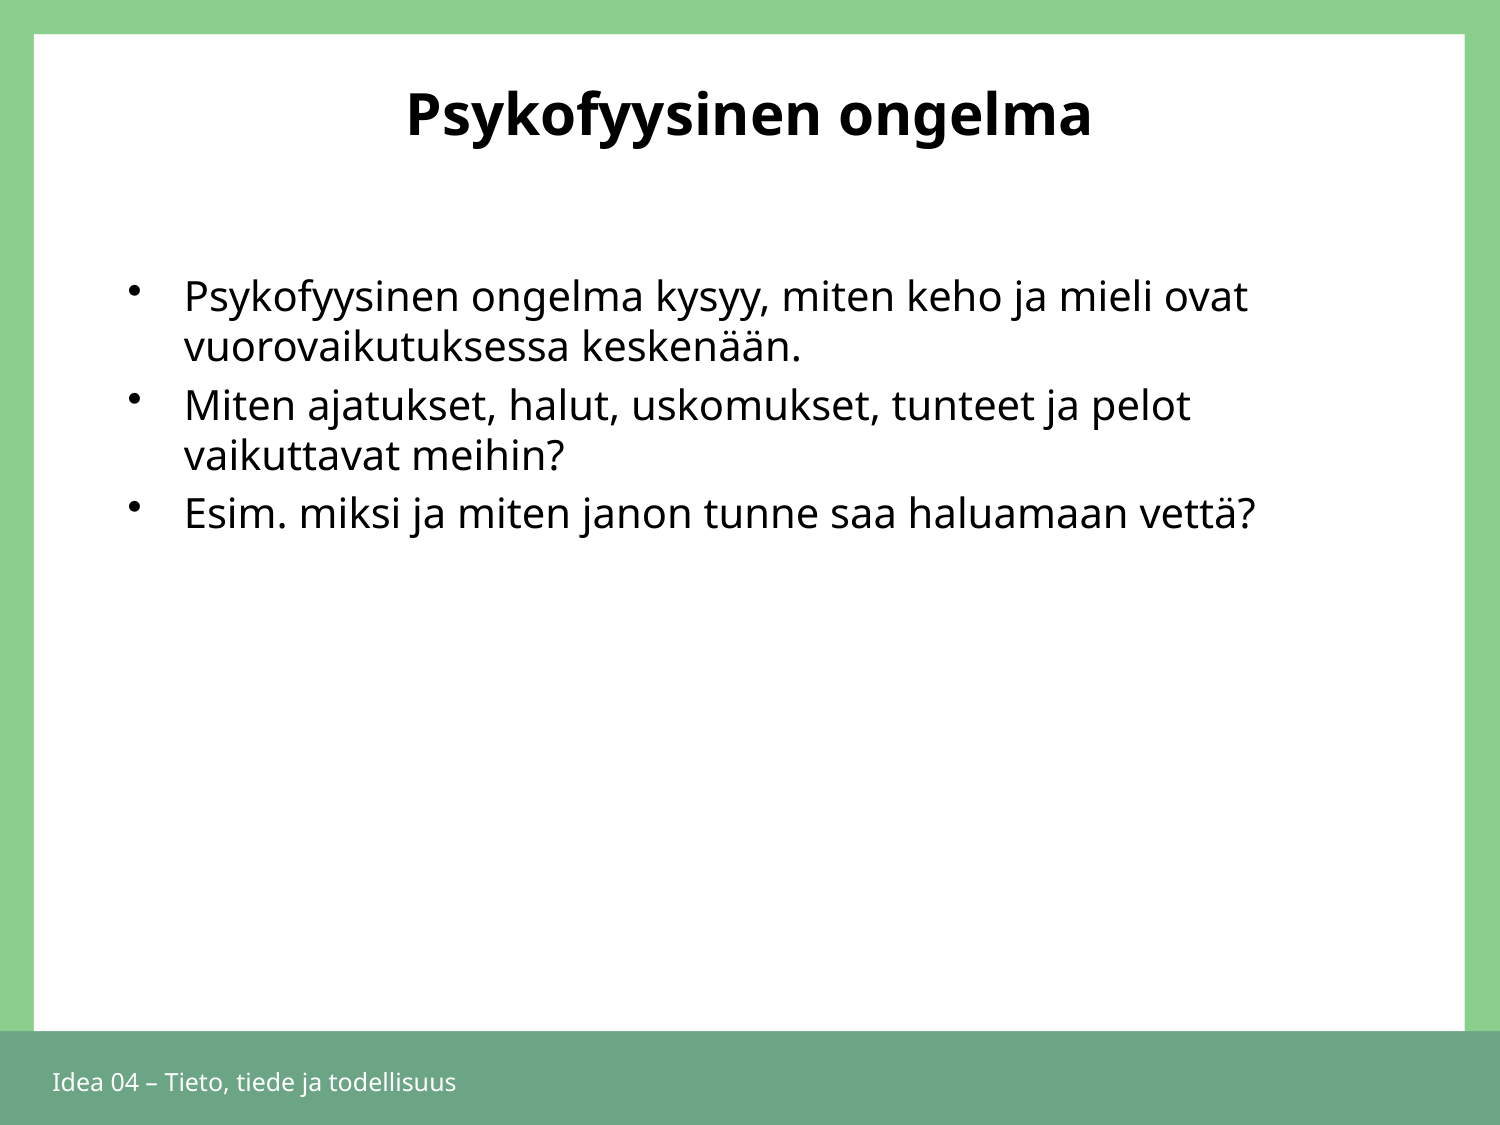

# Psykofyysinen ongelma
Psykofyysinen ongelma kysyy, miten keho ja mieli ovat vuorovaikutuksessa keskenään.
Miten ajatukset, halut, uskomukset, tunteet ja pelot vaikuttavat meihin?
Esim. miksi ja miten janon tunne saa haluamaan vettä?